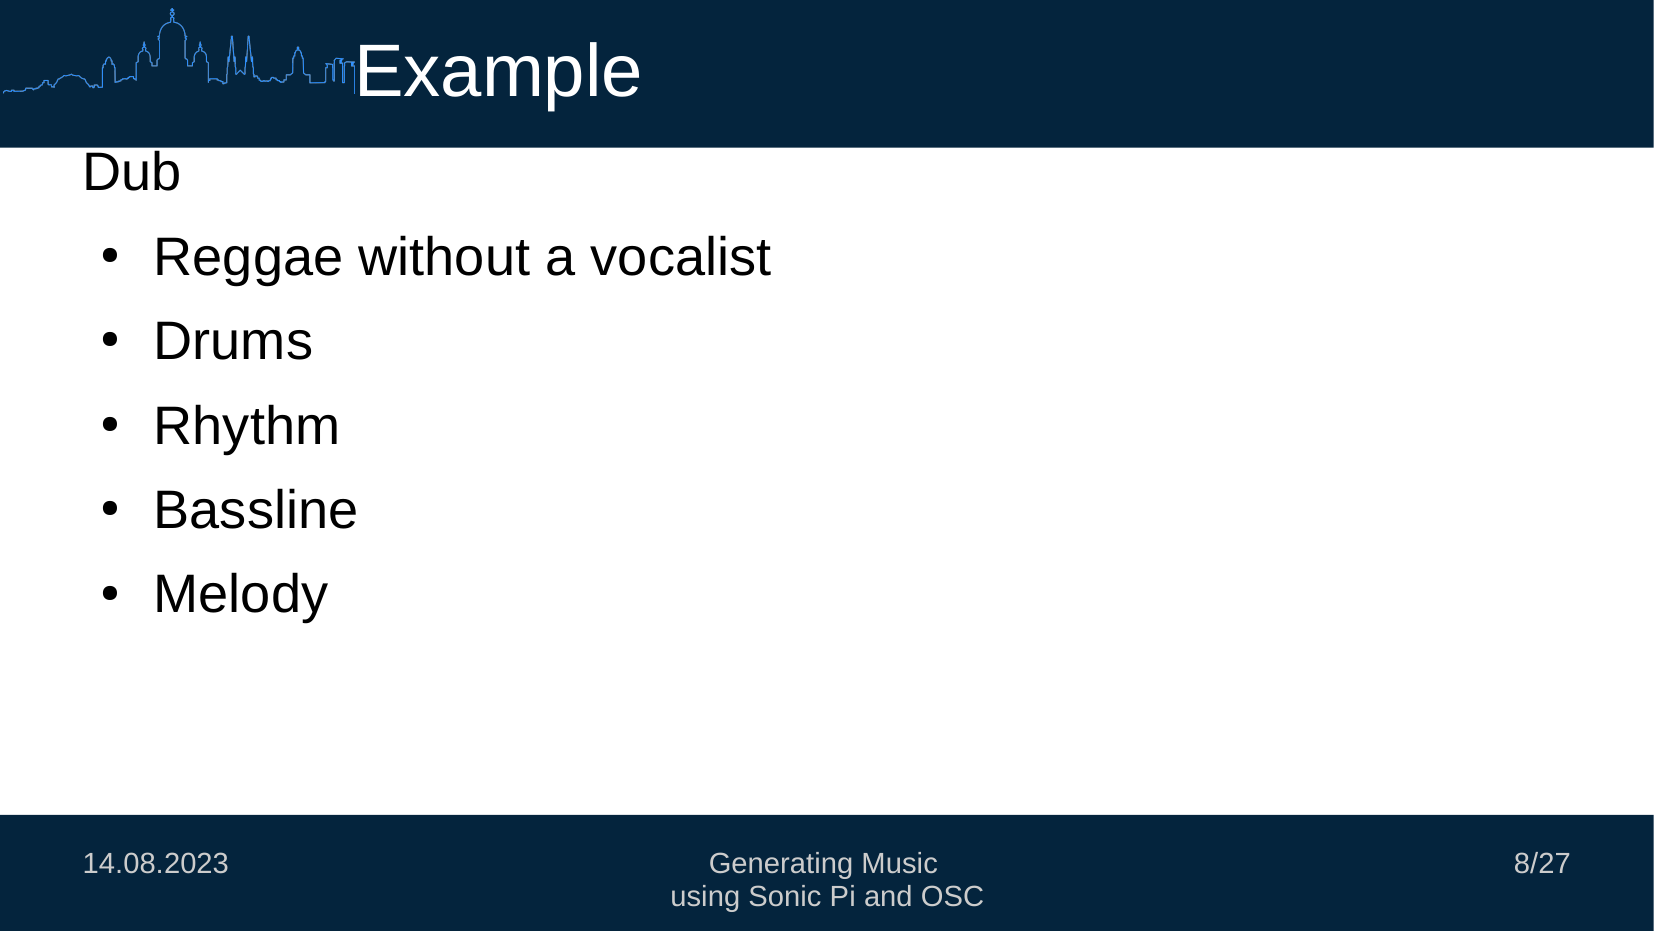

# Example
Dub
Reggae without a vocalist
Drums
Rhythm
Bassline
Melody
08. März 2019
8